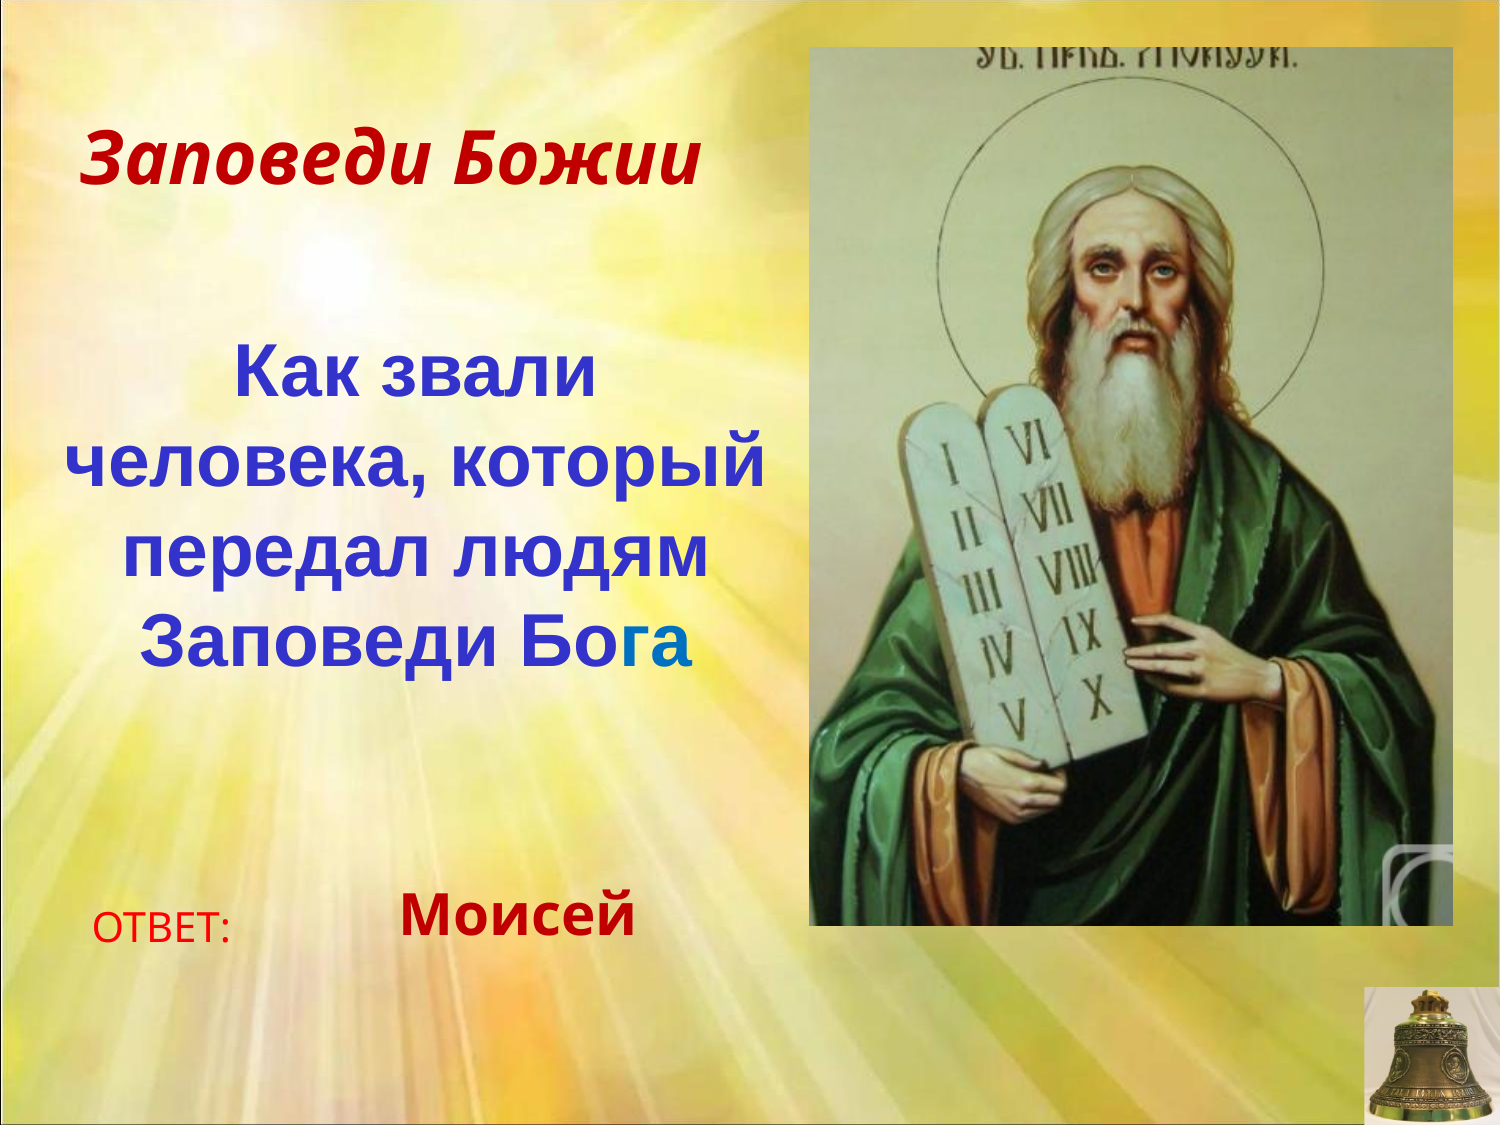

Заповеди Божии
Как звали человека, который передал людям Заповеди Бога
Моисей
ОТВЕТ: